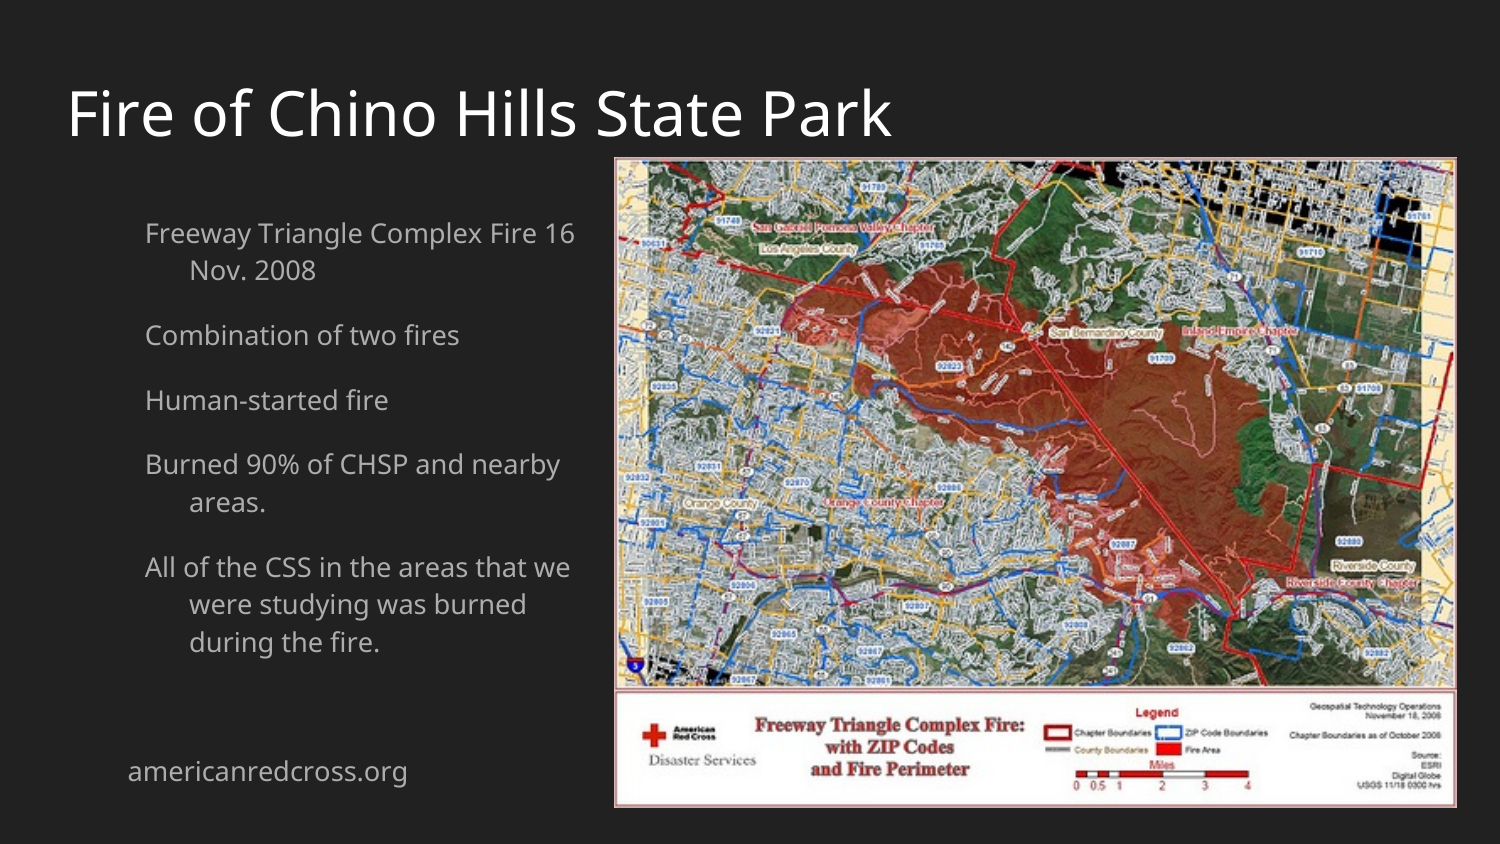

# Fire of Chino Hills State Park
Freeway Triangle Complex Fire 16 Nov. 2008
Combination of two fires
Human-started fire
Burned 90% of CHSP and nearby areas.
All of the CSS in the areas that we were studying was burned during the fire.
americanredcross.org